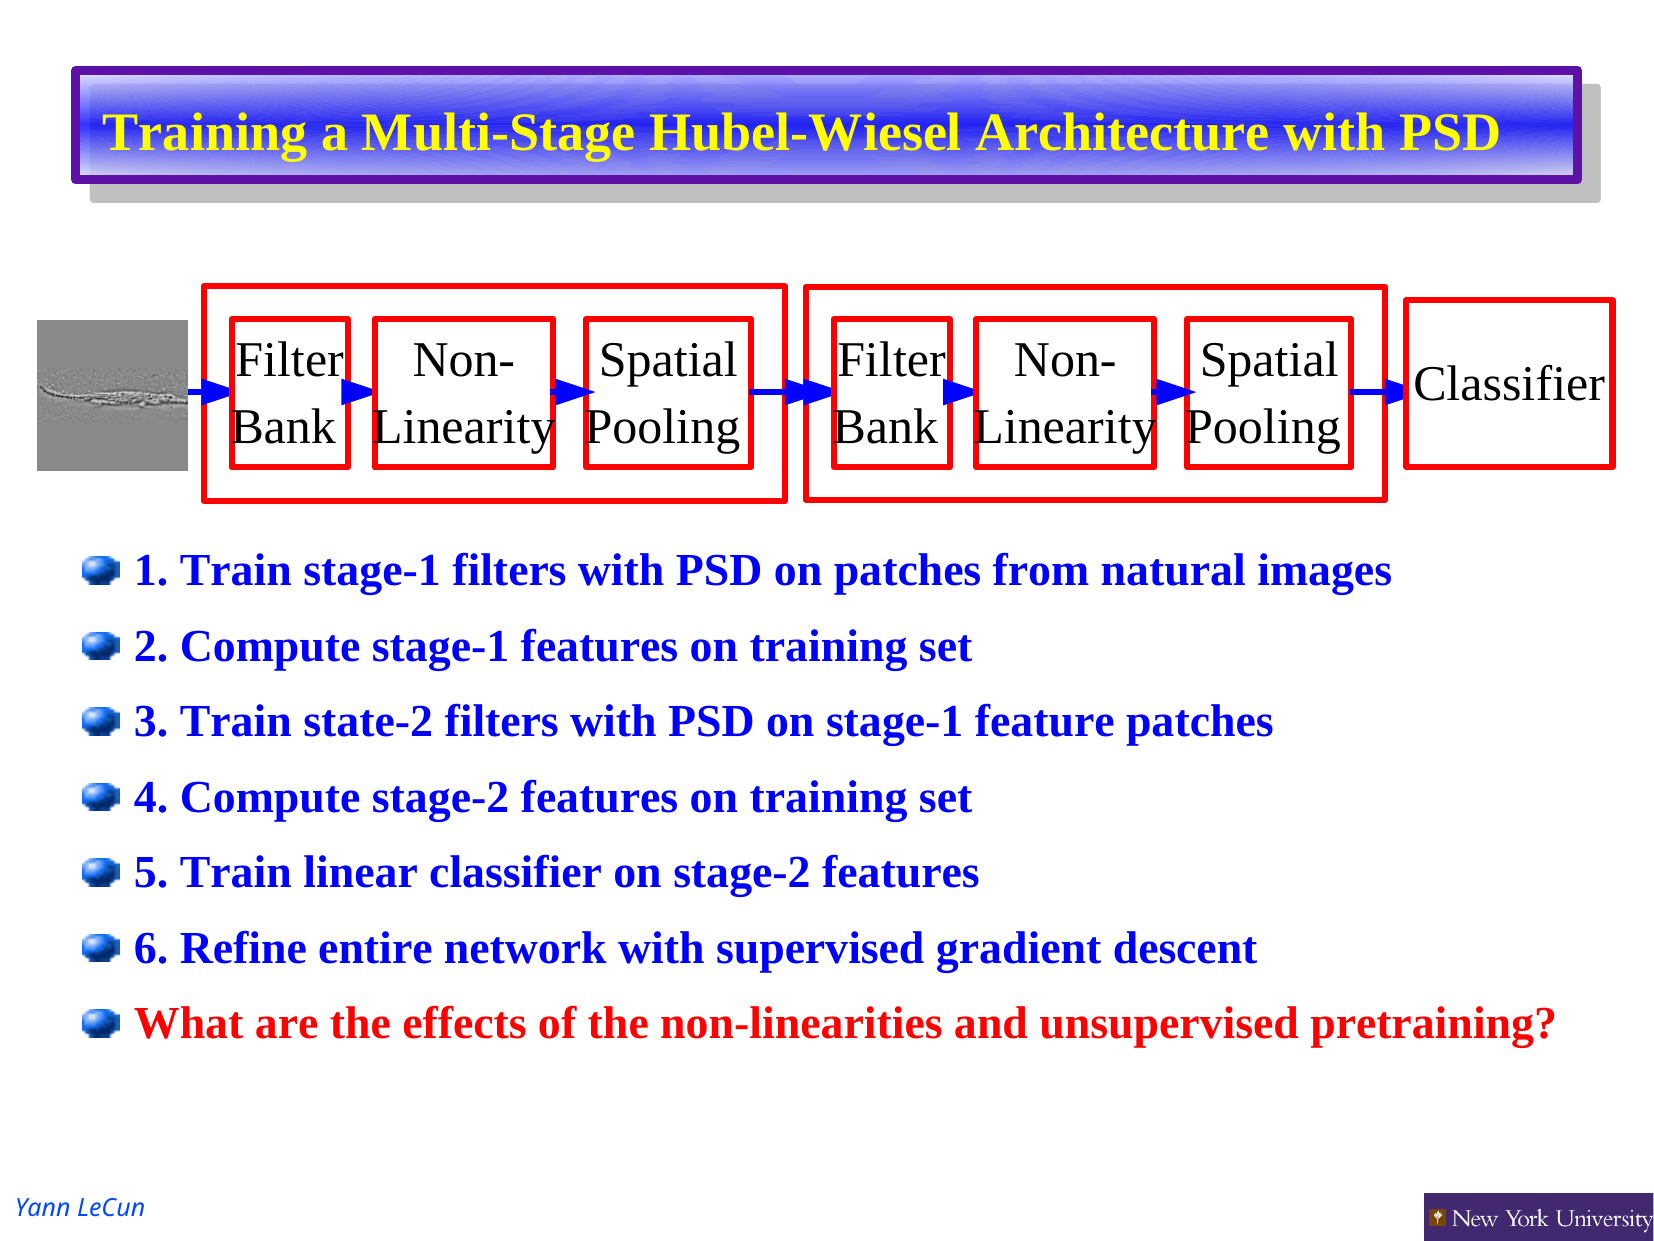

# Training a Multi-Stage Hubel-Wiesel Architecture with PSD
Filter
Bank
Non-
Linearity
Spatial
Pooling
Filter
Bank
Non-
Linearity
Spatial
Pooling
Classifier
1. Train stage-1 filters with PSD on patches from natural images
2. Compute stage-1 features on training set
3. Train state-2 filters with PSD on stage-1 feature patches
4. Compute stage-2 features on training set
5. Train linear classifier on stage-2 features
6. Refine entire network with supervised gradient descent
What are the effects of the non-linearities and unsupervised pretraining?